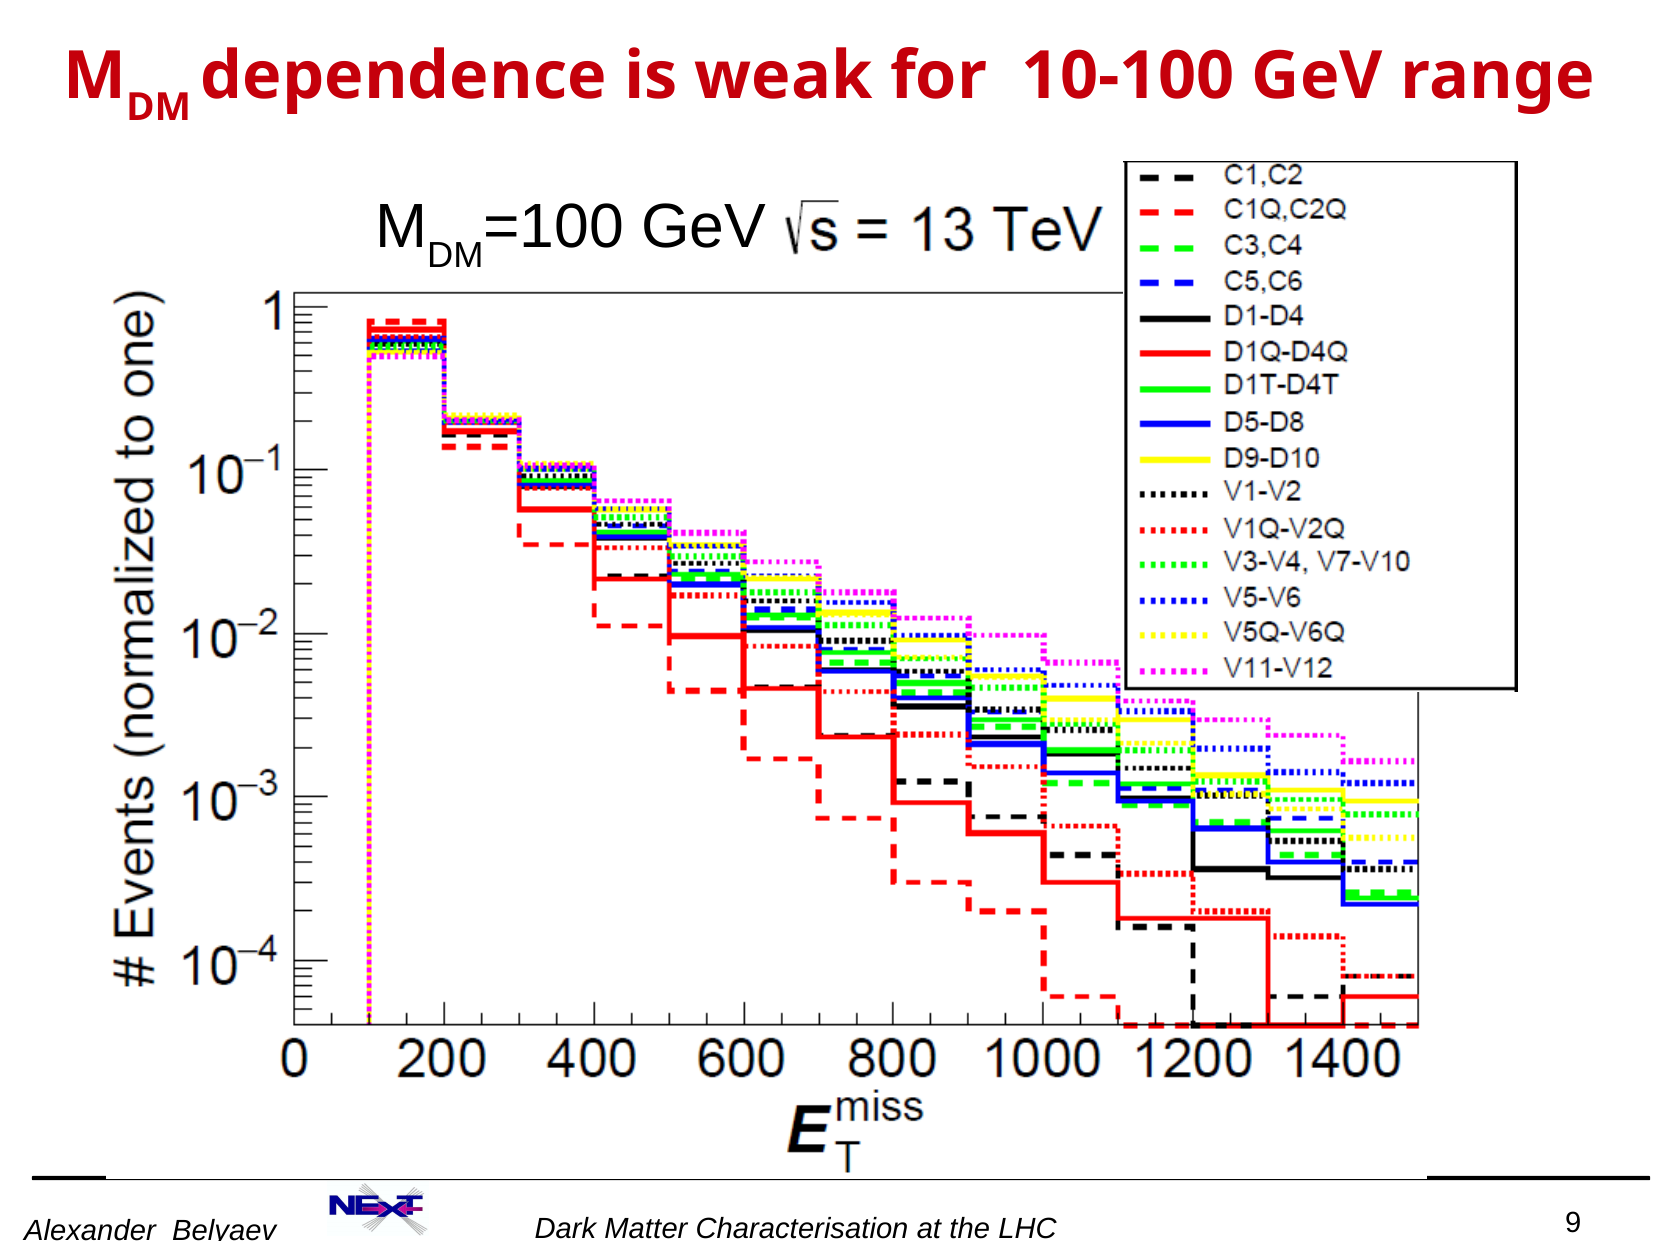

# MDM dependence is weak for 10-100 GeV range
MDM=100 GeV